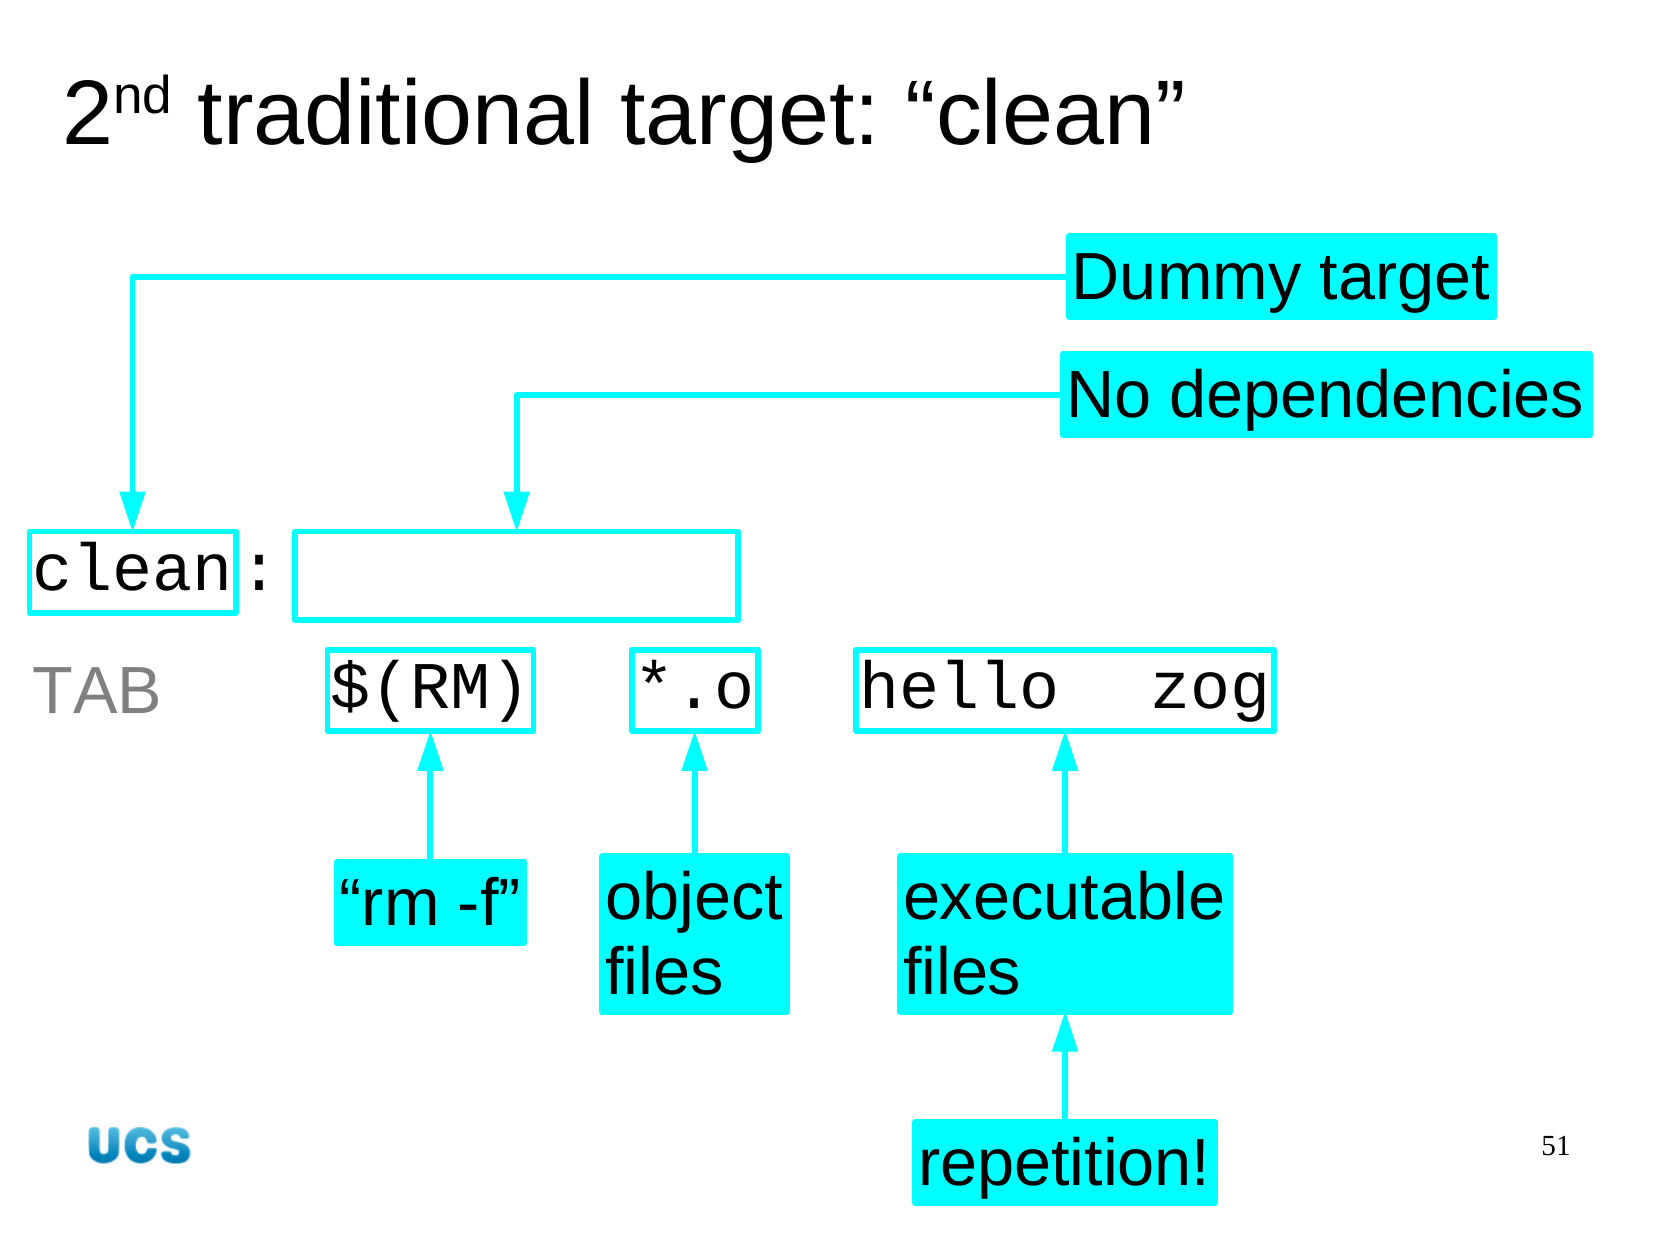

2nd traditional target: “clean”
Dummy target
No dependencies
clean
:
TAB
$(RM)
*.o
hello	zog
object
files
executable
files
“rm -f”
repetition!
51